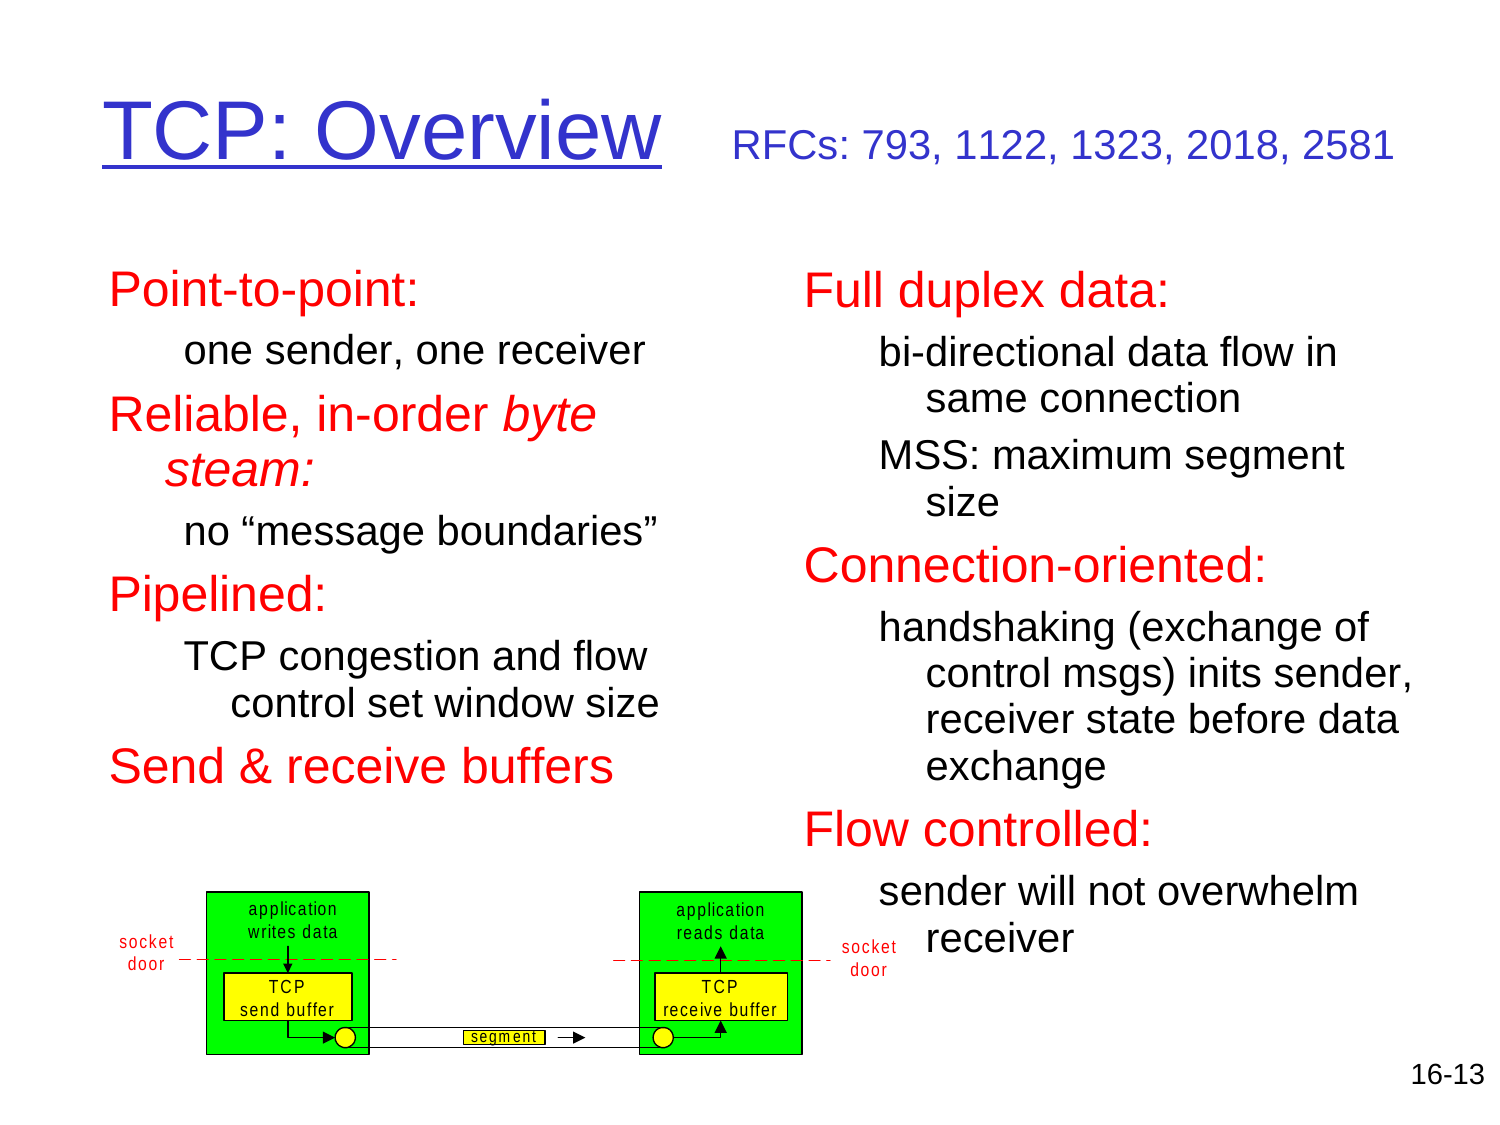

# TCP: Overview RFCs: 793, 1122, 1323, 2018, 2581
Point-to-point:
one sender, one receiver
Reliable, in-order byte steam:
no “message boundaries”
Pipelined:
TCP congestion and flow control set window size
Send & receive buffers
Full duplex data:
bi-directional data flow in same connection
MSS: maximum segment size
Connection-oriented:
handshaking (exchange of control msgs) inits sender, receiver state before data exchange
Flow controlled:
sender will not overwhelm receiver
13